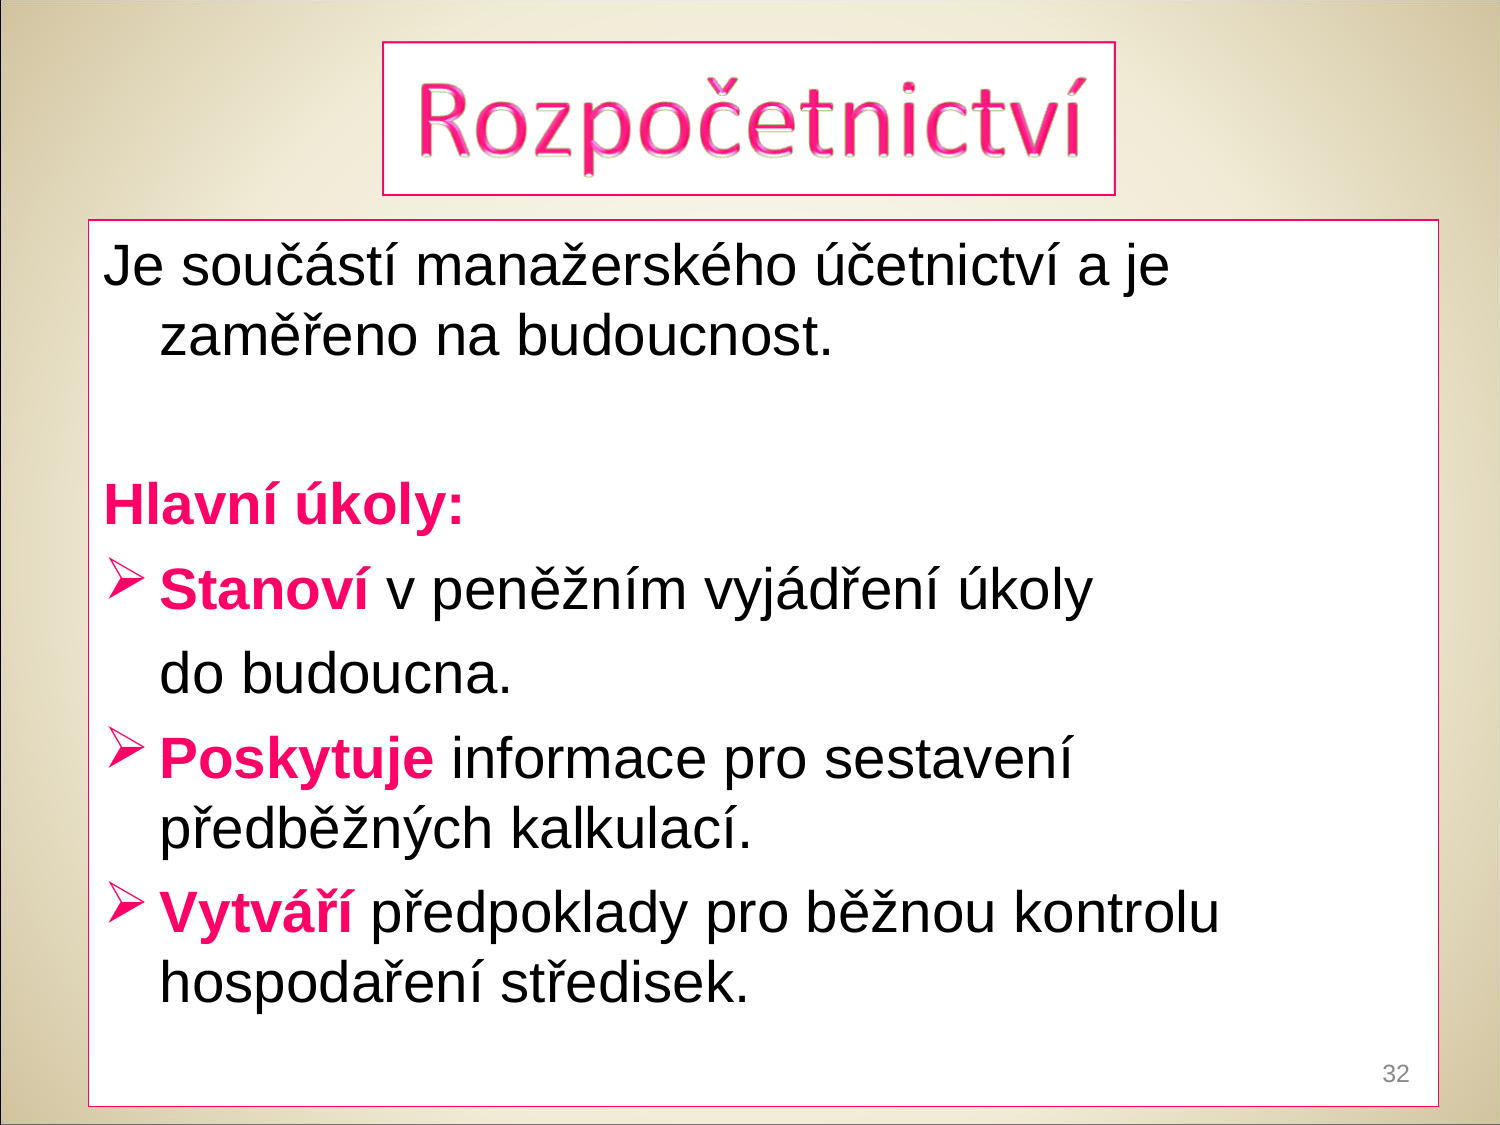

# Je součástí manažerského účetnictví a je zaměřeno na budoucnost.
Hlavní úkoly:
Stanoví v peněžním vyjádření úkoly
	do budoucna.
Poskytuje informace pro sestavení předběžných kalkulací.
Vytváří předpoklady pro běžnou kontrolu hospodaření středisek.